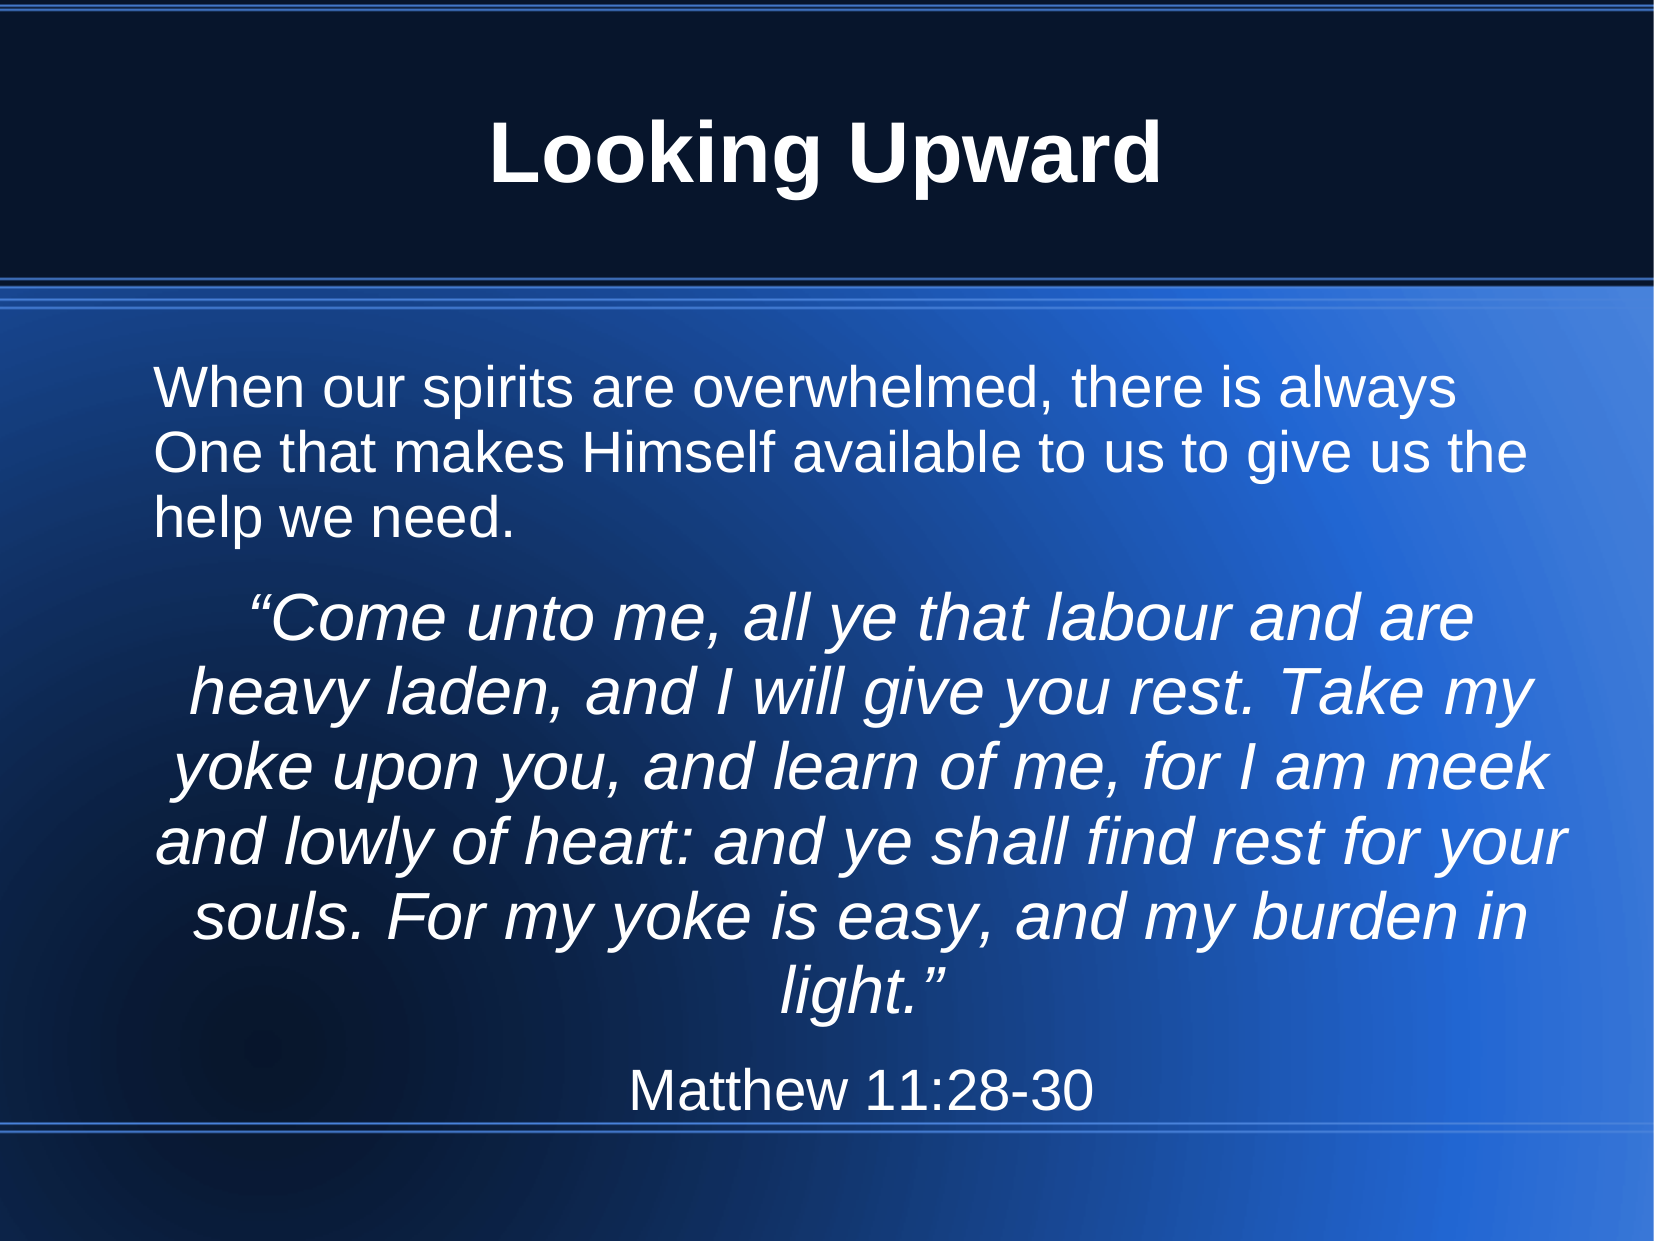

# Looking Upward
When our spirits are overwhelmed, there is always One that makes Himself available to us to give us the help we need.
“Come unto me, all ye that labour and are heavy laden, and I will give you rest. Take my yoke upon you, and learn of me, for I am meek and lowly of heart: and ye shall find rest for your souls. For my yoke is easy, and my burden in light.”
Matthew 11:28-30